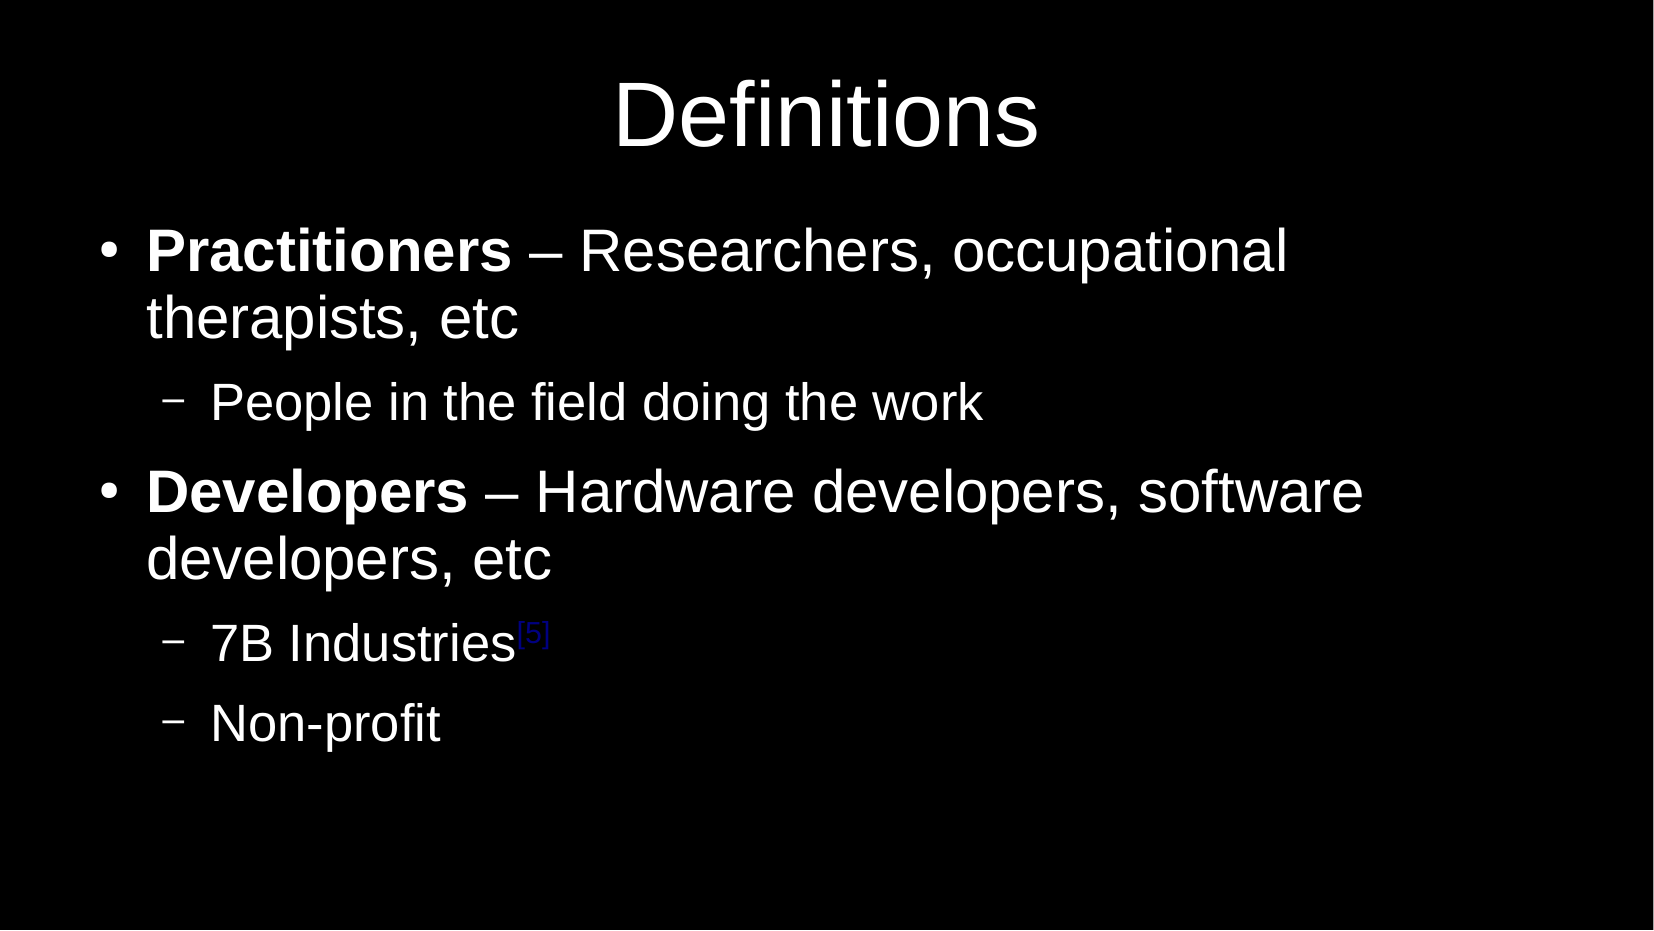

# Definitions
Practitioners – Researchers, occupational therapists, etc
People in the field doing the work
Developers – Hardware developers, software developers, etc
7B Industries[5]
Non-profit